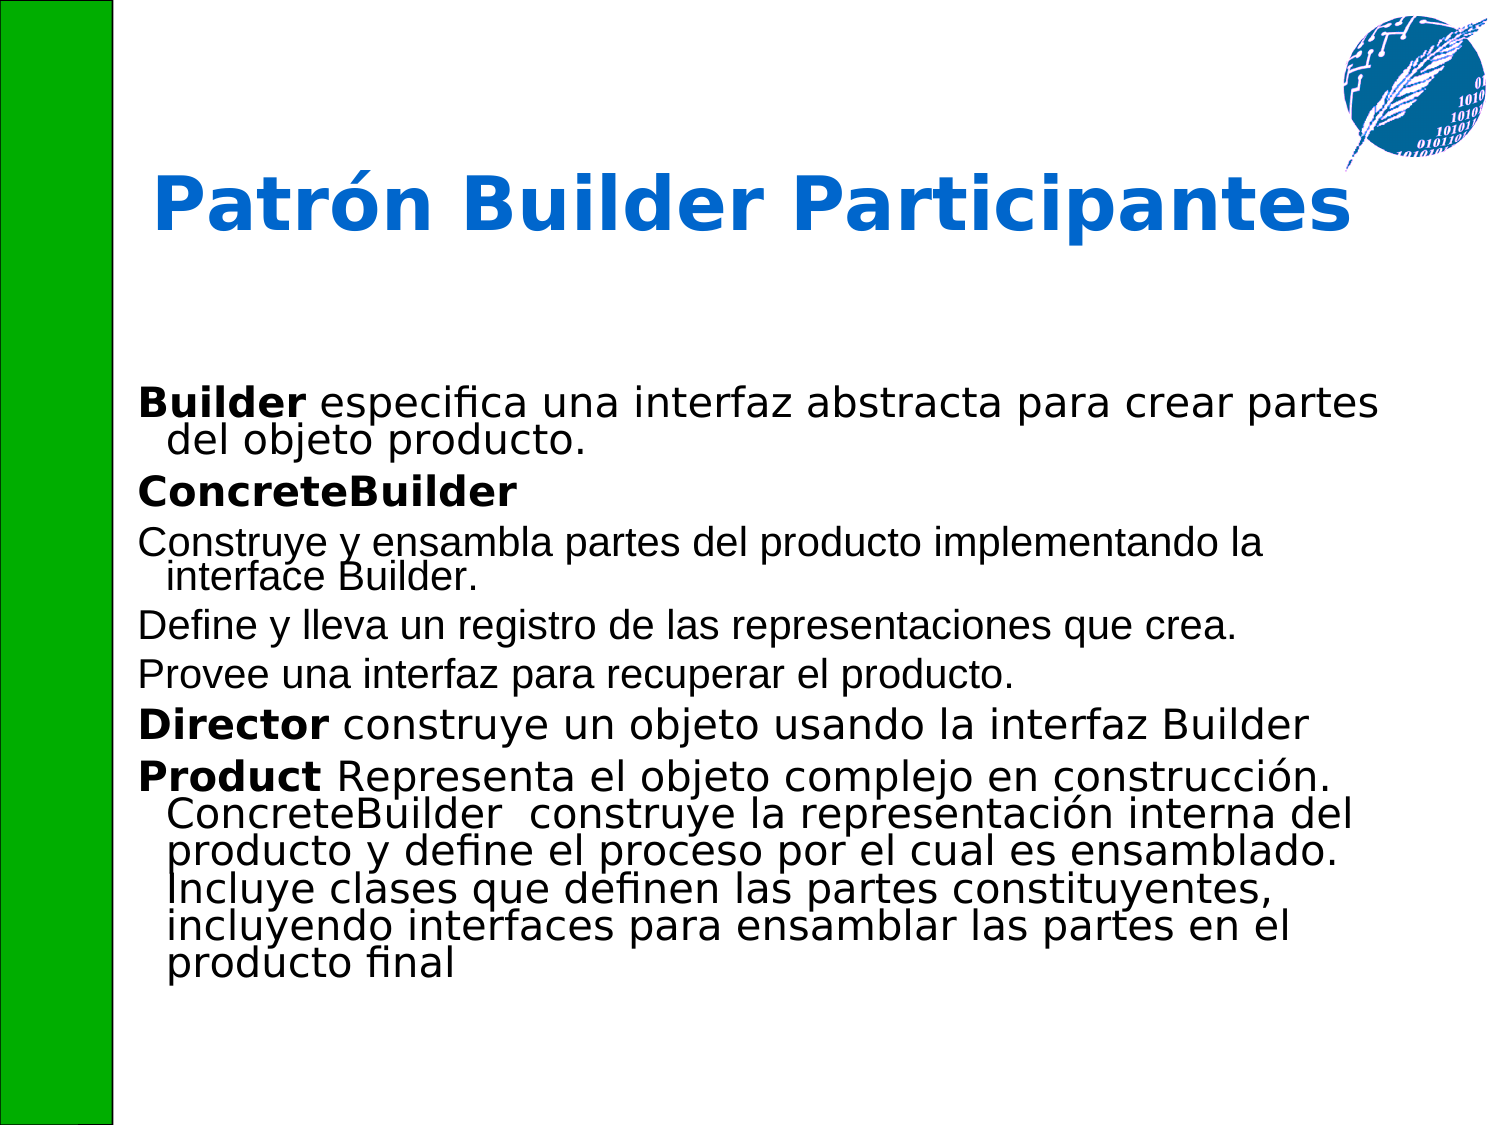

# Patrón Builder Participantes
Builder especifica una interfaz abstracta para crear partes del objeto producto.
ConcreteBuilder
Construye y ensambla partes del producto implementando la interface Builder.
Define y lleva un registro de las representaciones que crea.
Provee una interfaz para recuperar el producto.
Director construye un objeto usando la interfaz Builder
Product Representa el objeto complejo en construcción. ConcreteBuilder construye la representación interna del producto y define el proceso por el cual es ensamblado. Incluye clases que definen las partes constituyentes, incluyendo interfaces para ensamblar las partes en el producto final